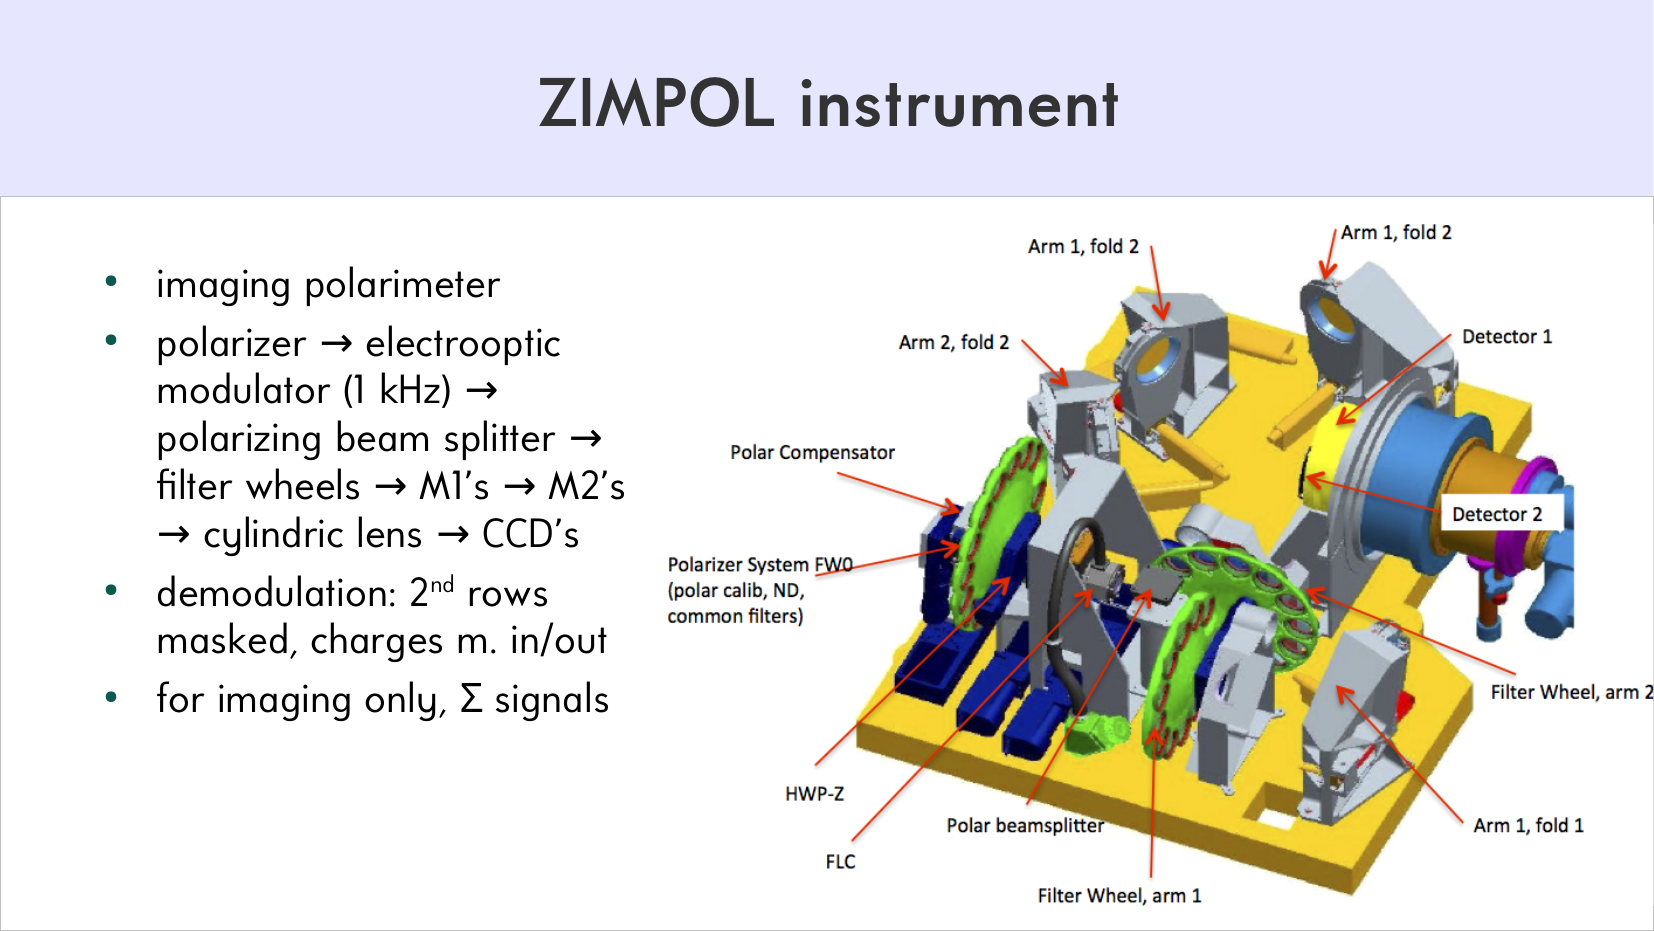

# ZIMPOL instrument
imaging polarimeter
polarizer → electrooptic modulator (1 kHz) → polarizing beam splitter → filter wheels → M1’s → M2’s → cylindric lens → CCD’s
demodulation: 2nd rows masked, charges m. in/out
for imaging only, Σ signals